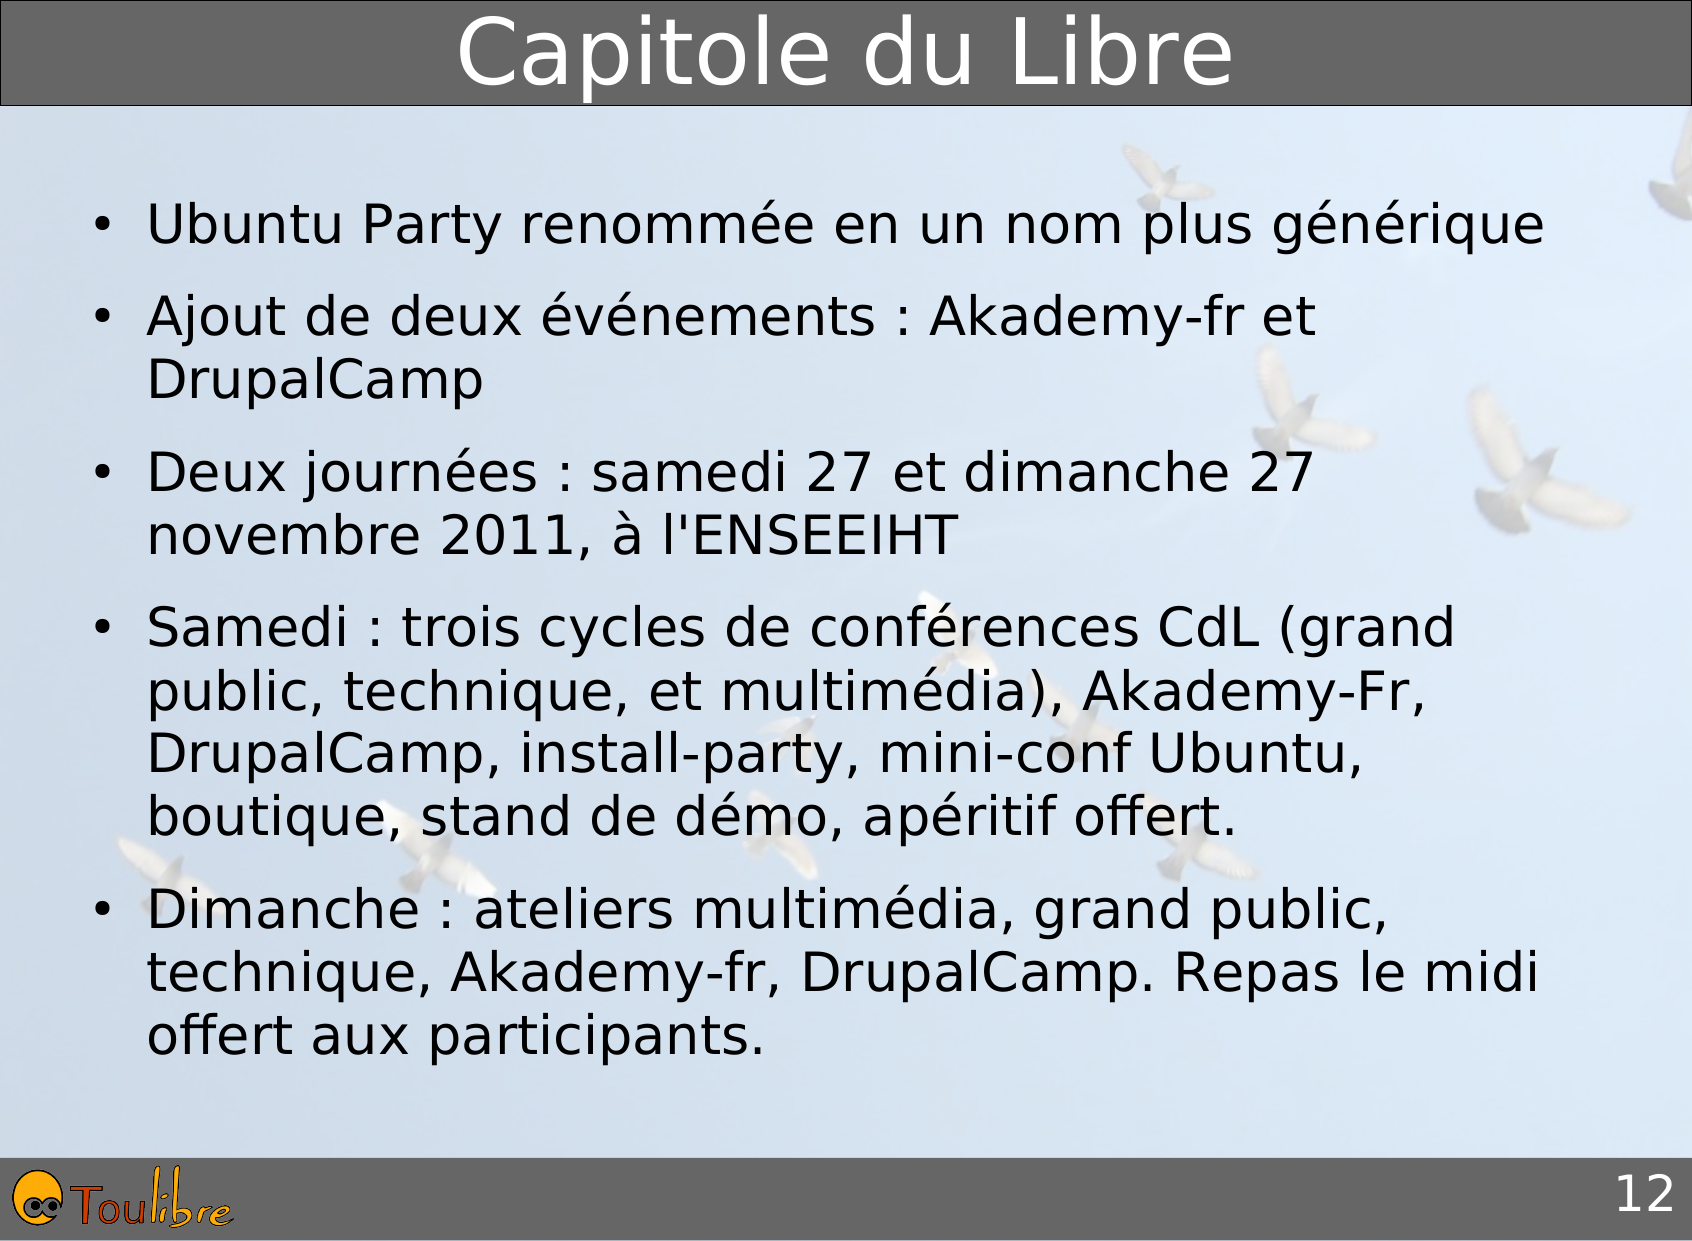

# Capitole du Libre
Ubuntu Party renommée en un nom plus générique
Ajout de deux événements : Akademy-fr et DrupalCamp
Deux journées : samedi 27 et dimanche 27 novembre 2011, à l'ENSEEIHT
Samedi : trois cycles de conférences CdL (grand public, technique, et multimédia), Akademy-Fr, DrupalCamp, install-party, mini-conf Ubuntu, boutique, stand de démo, apéritif offert.
Dimanche : ateliers multimédia, grand public, technique, Akademy-fr, DrupalCamp. Repas le midi offert aux participants.